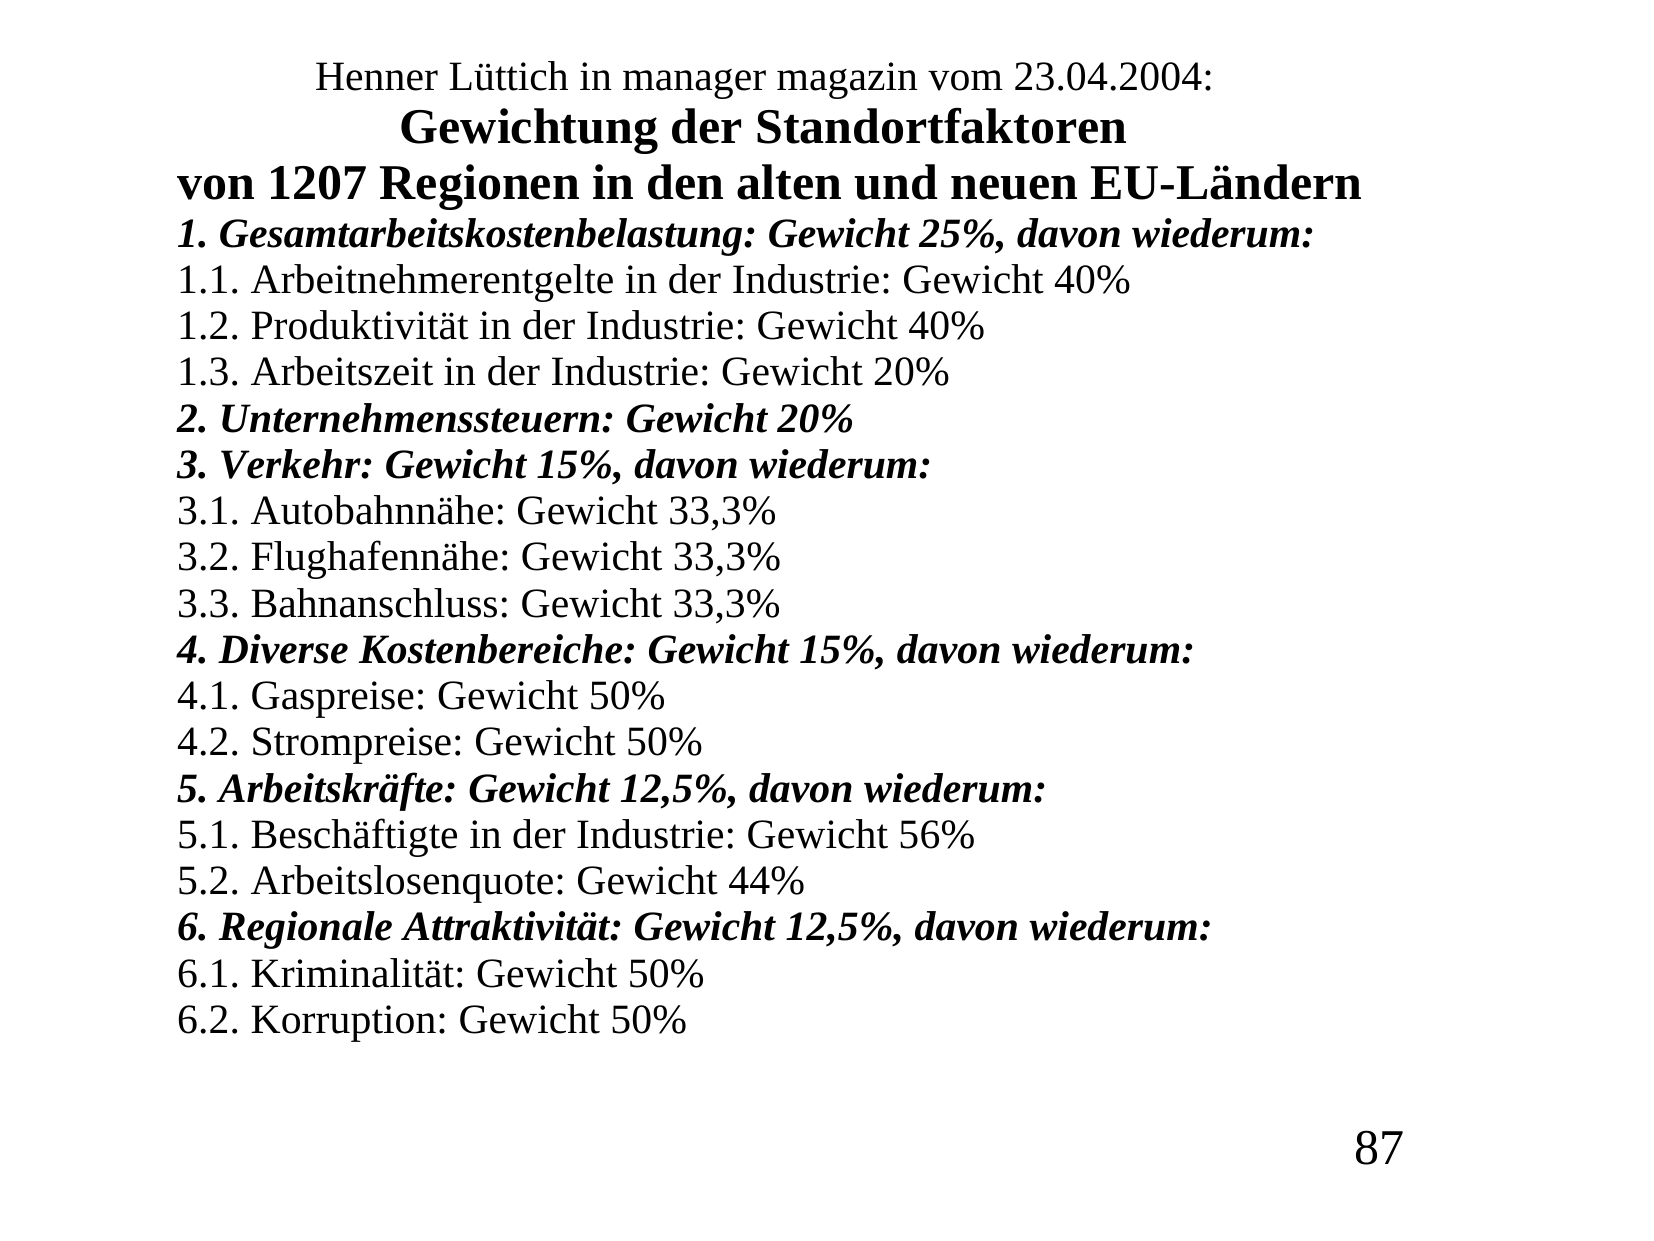

Henner Lüttich in manager magazin vom 23.04.2004:
Gewichtung der Standortfaktoren
von 1207 Regionen in den alten und neuen EU-Ländern
1. Gesamtarbeitskostenbelastung: Gewicht 25%, davon wiederum:
1.1. Arbeitnehmerentgelte in der Industrie: Gewicht 40%
1.2. Produktivität in der Industrie: Gewicht 40%
1.3. Arbeitszeit in der Industrie: Gewicht 20%
2. Unternehmenssteuern: Gewicht 20%
3. Verkehr: Gewicht 15%, davon wiederum:
3.1. Autobahnnähe: Gewicht 33,3%
3.2. Flughafennähe: Gewicht 33,3%
3.3. Bahnanschluss: Gewicht 33,3%
4. Diverse Kostenbereiche: Gewicht 15%, davon wiederum:
4.1. Gaspreise: Gewicht 50%
4.2. Strompreise: Gewicht 50%
5. Arbeitskräfte: Gewicht 12,5%, davon wiederum:
5.1. Beschäftigte in der Industrie: Gewicht 56%
5.2. Arbeitslosenquote: Gewicht 44%
6. Regionale Attraktivität: Gewicht 12,5%, davon wiederum:
6.1. Kriminalität: Gewicht 50%
6.2. Korruption: Gewicht 50%